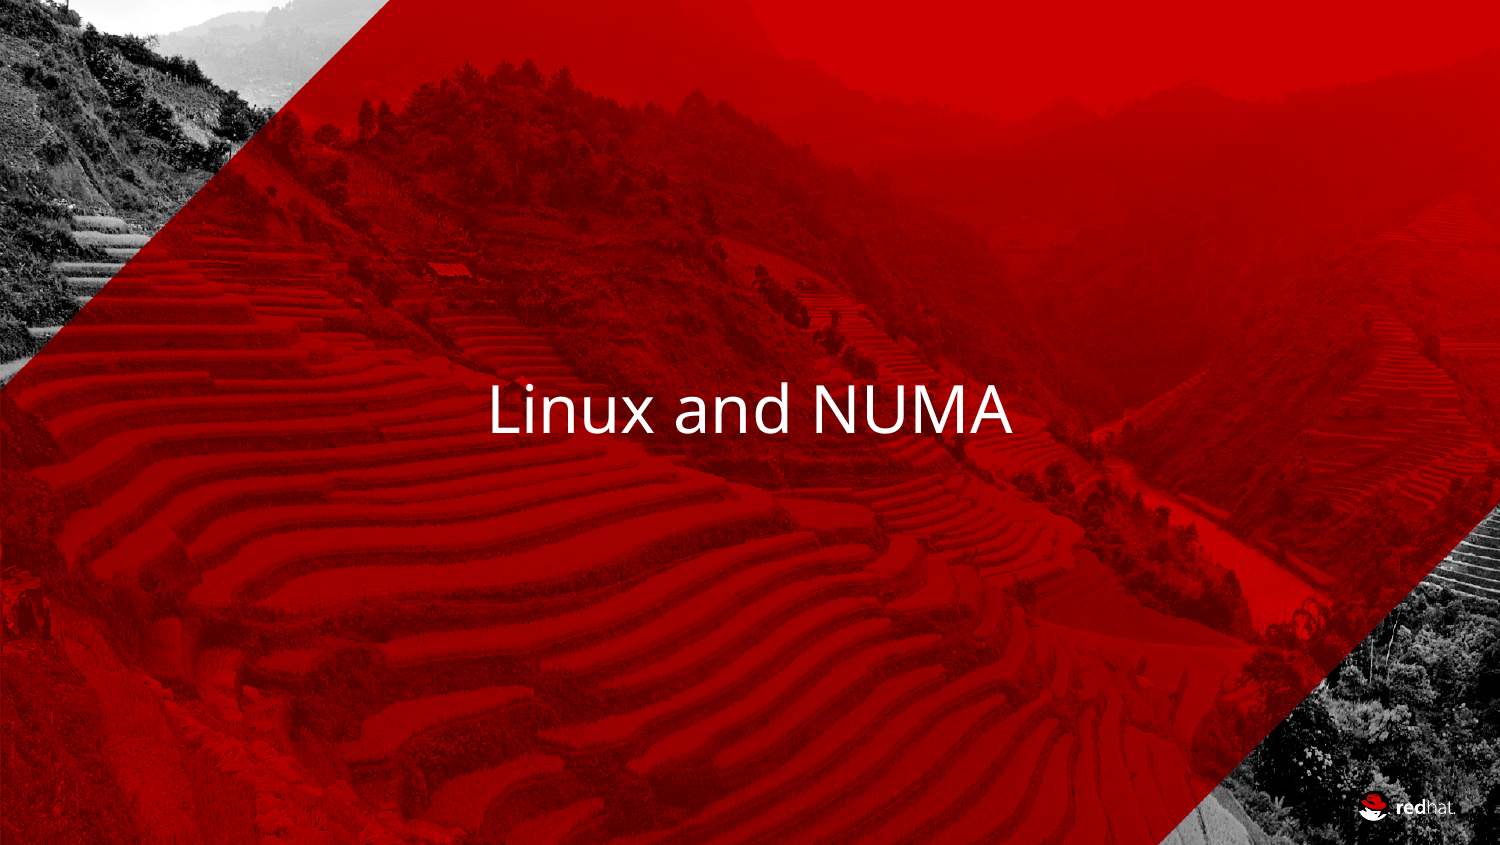

# Linux and NUMA
INSERT DESIGNATOR, IF NEEDED
29